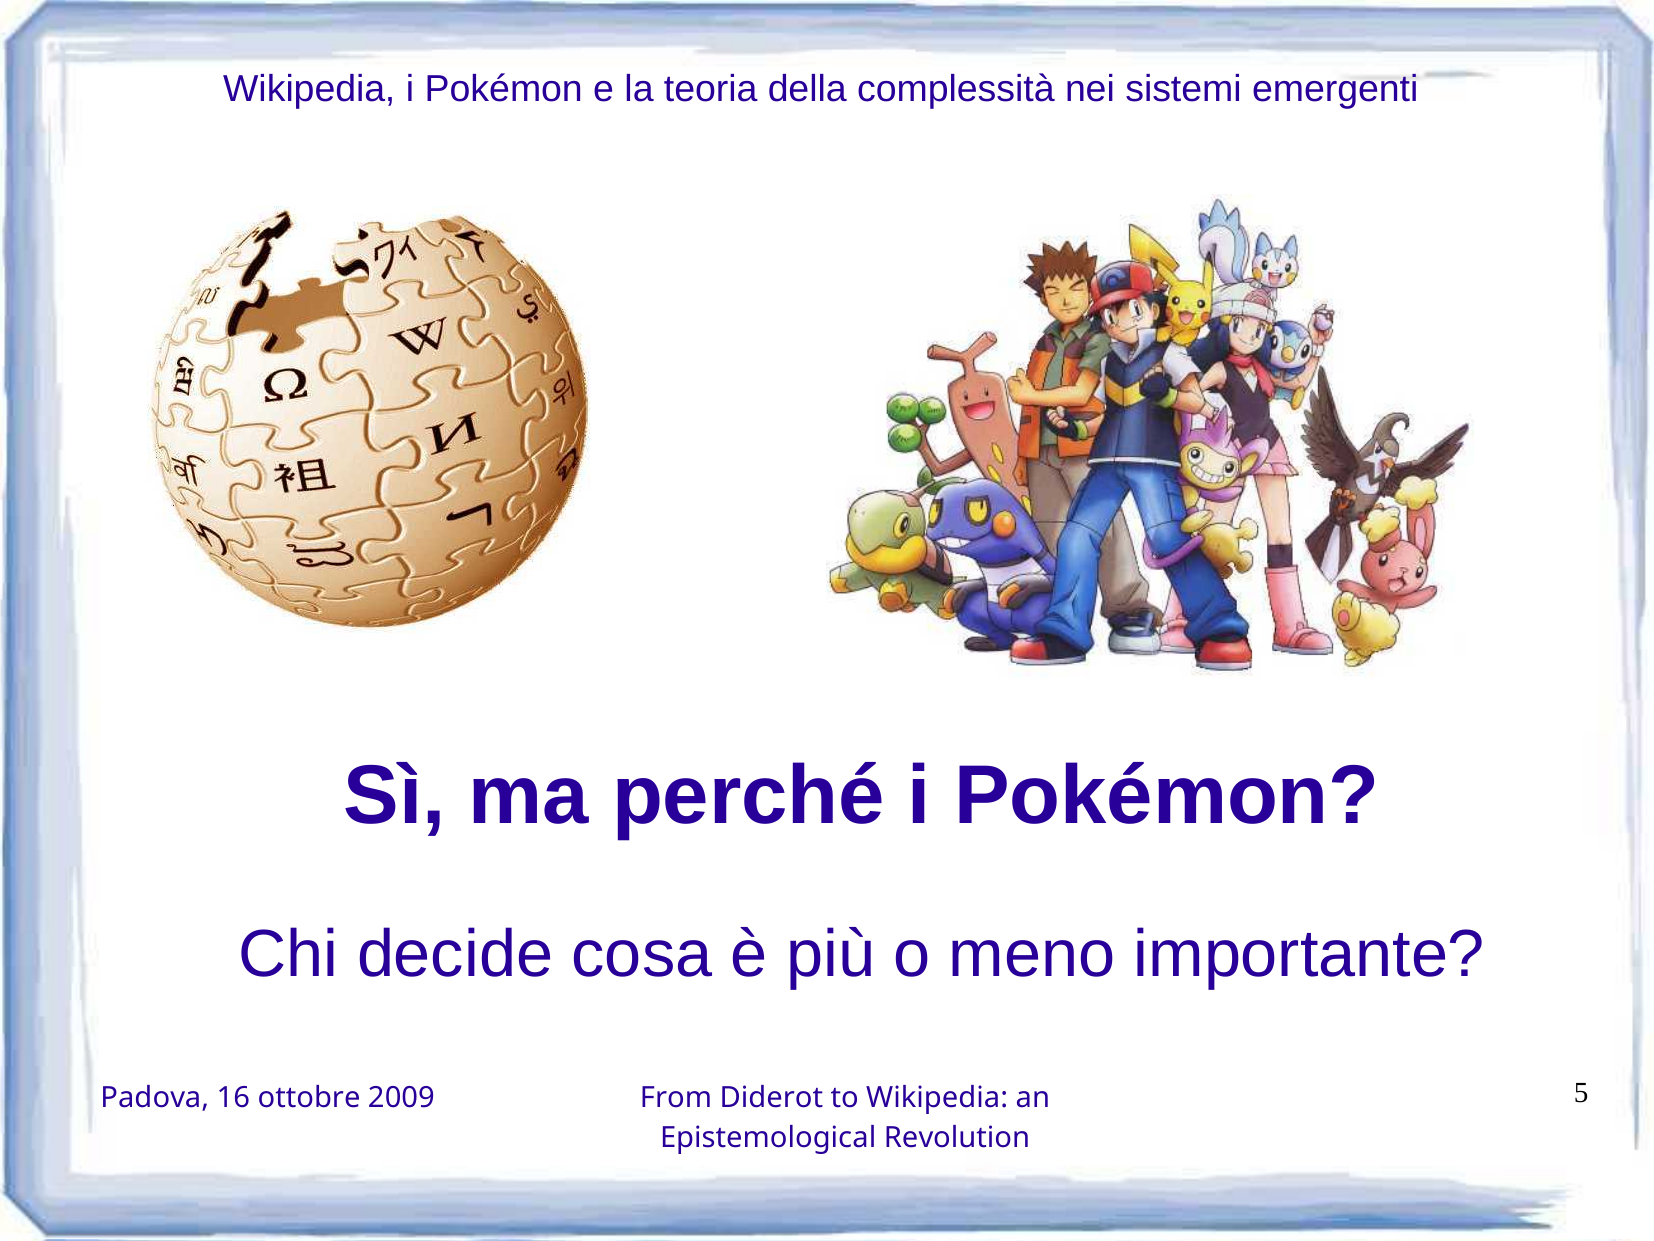

# Wikipedia, i Pokémon e la teoria della complessità nei sistemi emergenti
Sì, ma perché i Pokémon?
Chi decide cosa è più o meno importante?
Diderot : Wikipedia = XVIII secolo : XXI secolo
5